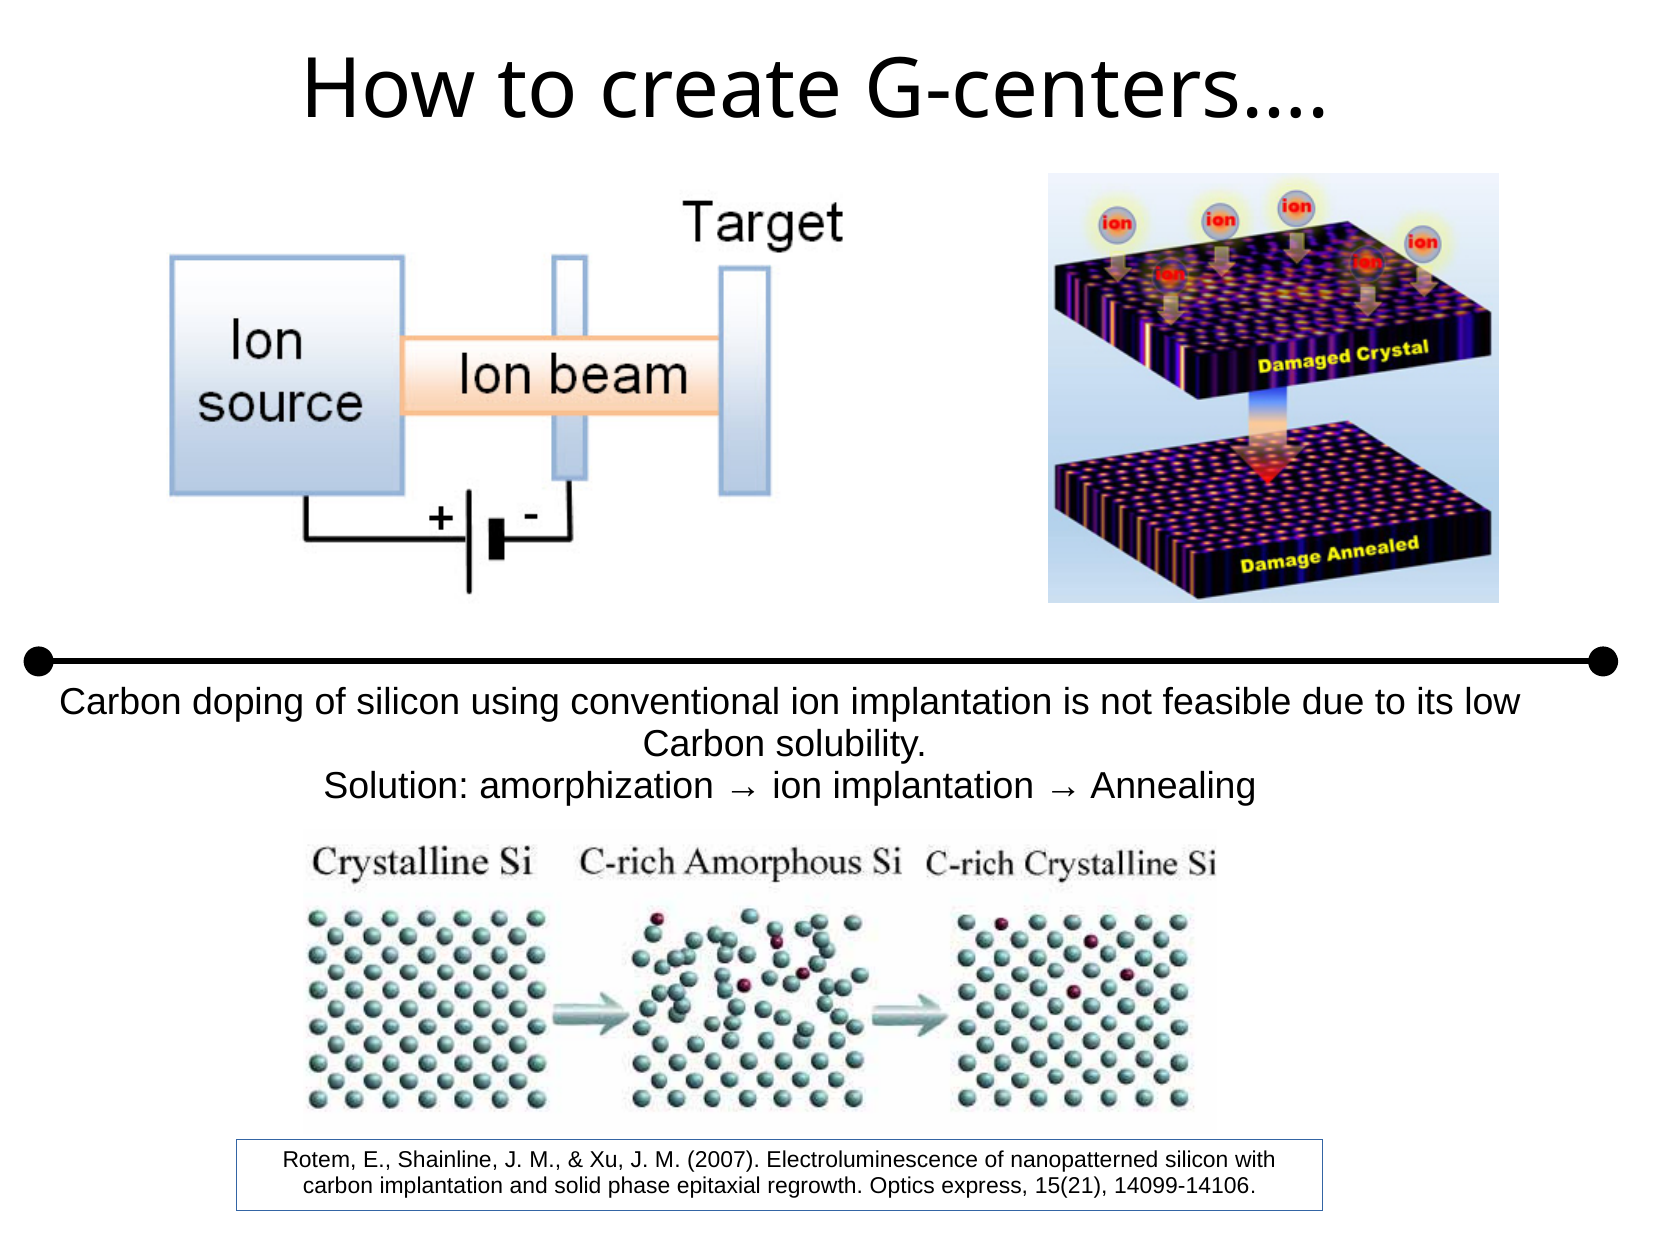

# How to create G-centers….
Carbon doping of silicon using conventional ion implantation is not feasible due to its low
Carbon solubility.
Solution: amorphization → ion implantation → Annealing
Rotem, E., Shainline, J. M., & Xu, J. M. (2007). Electroluminescence of nanopatterned silicon with carbon implantation and solid phase epitaxial regrowth. Optics express, 15(21), 14099-14106.